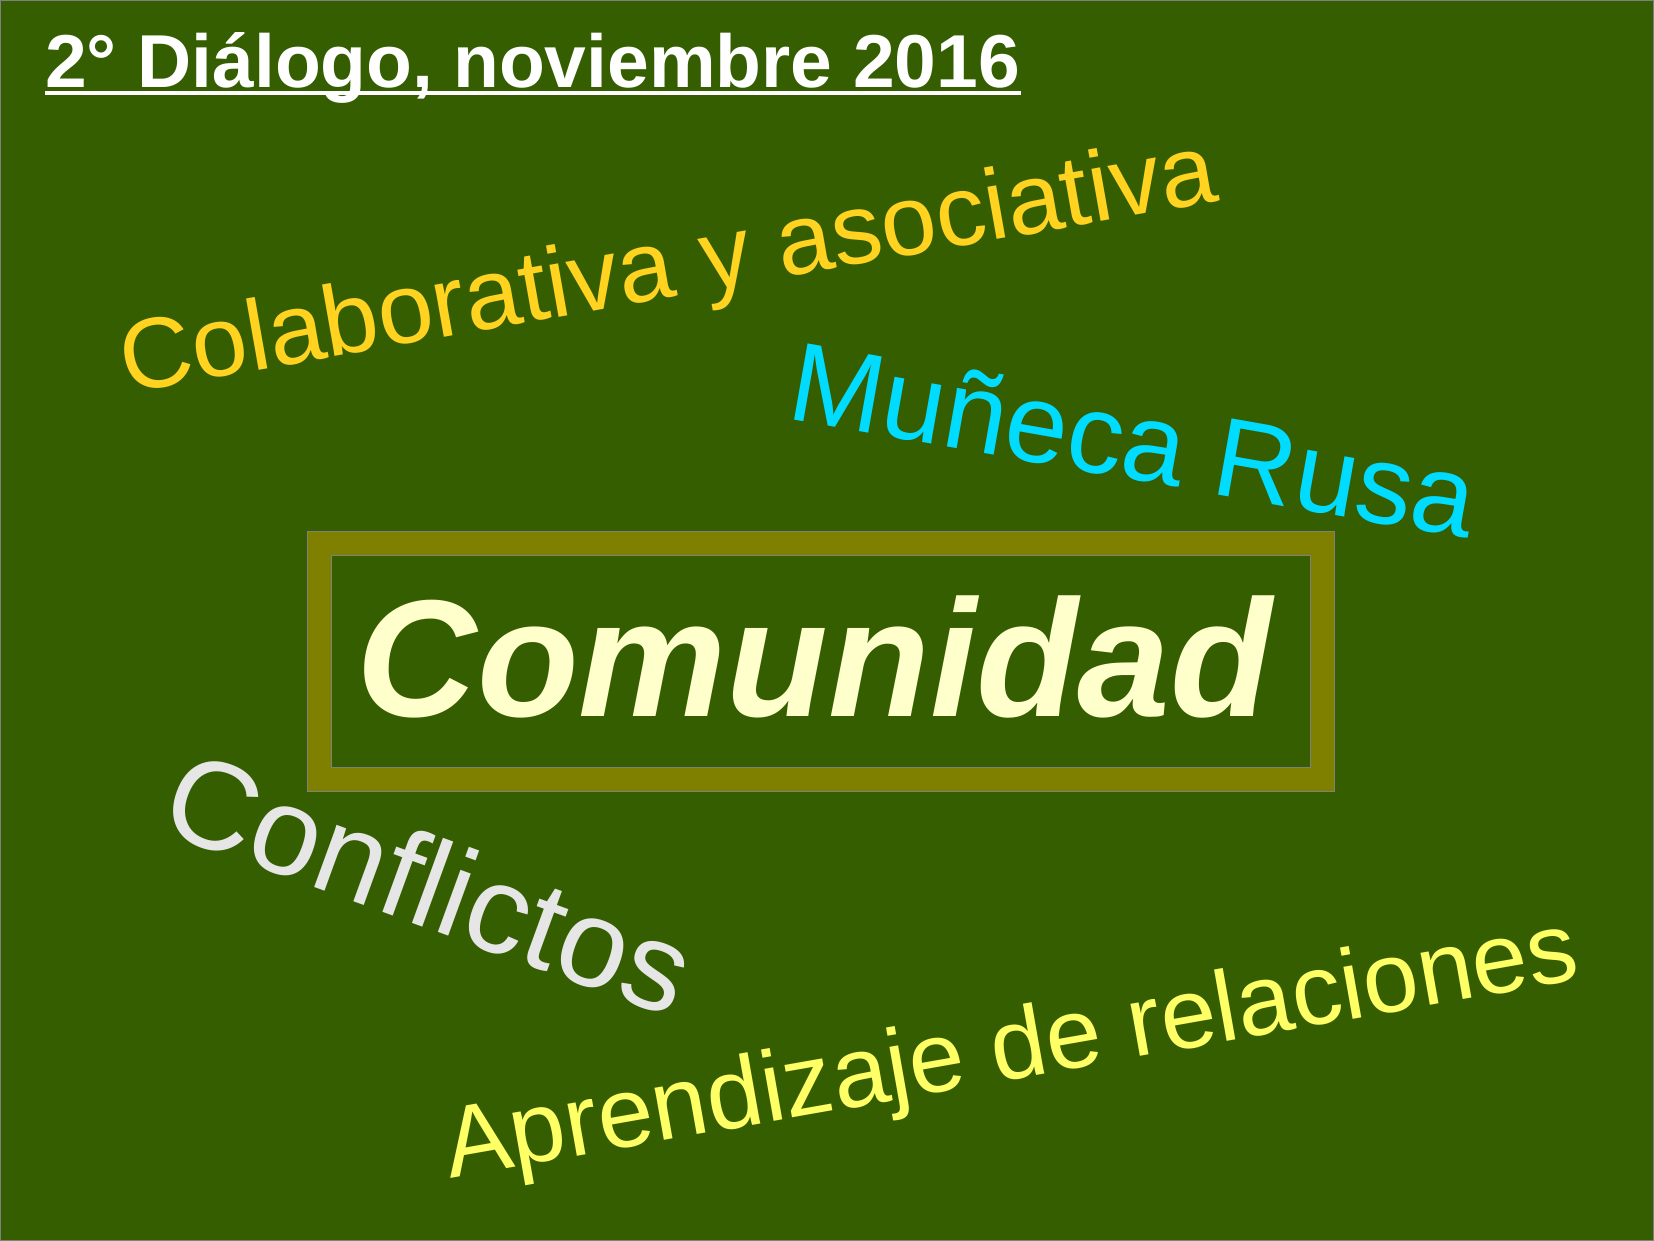

2° Diálogo, noviembre 2016
Colaborativa y asociativa
Muñeca Rusa
# Comunidad
Conflictos
Aprendizaje de relaciones